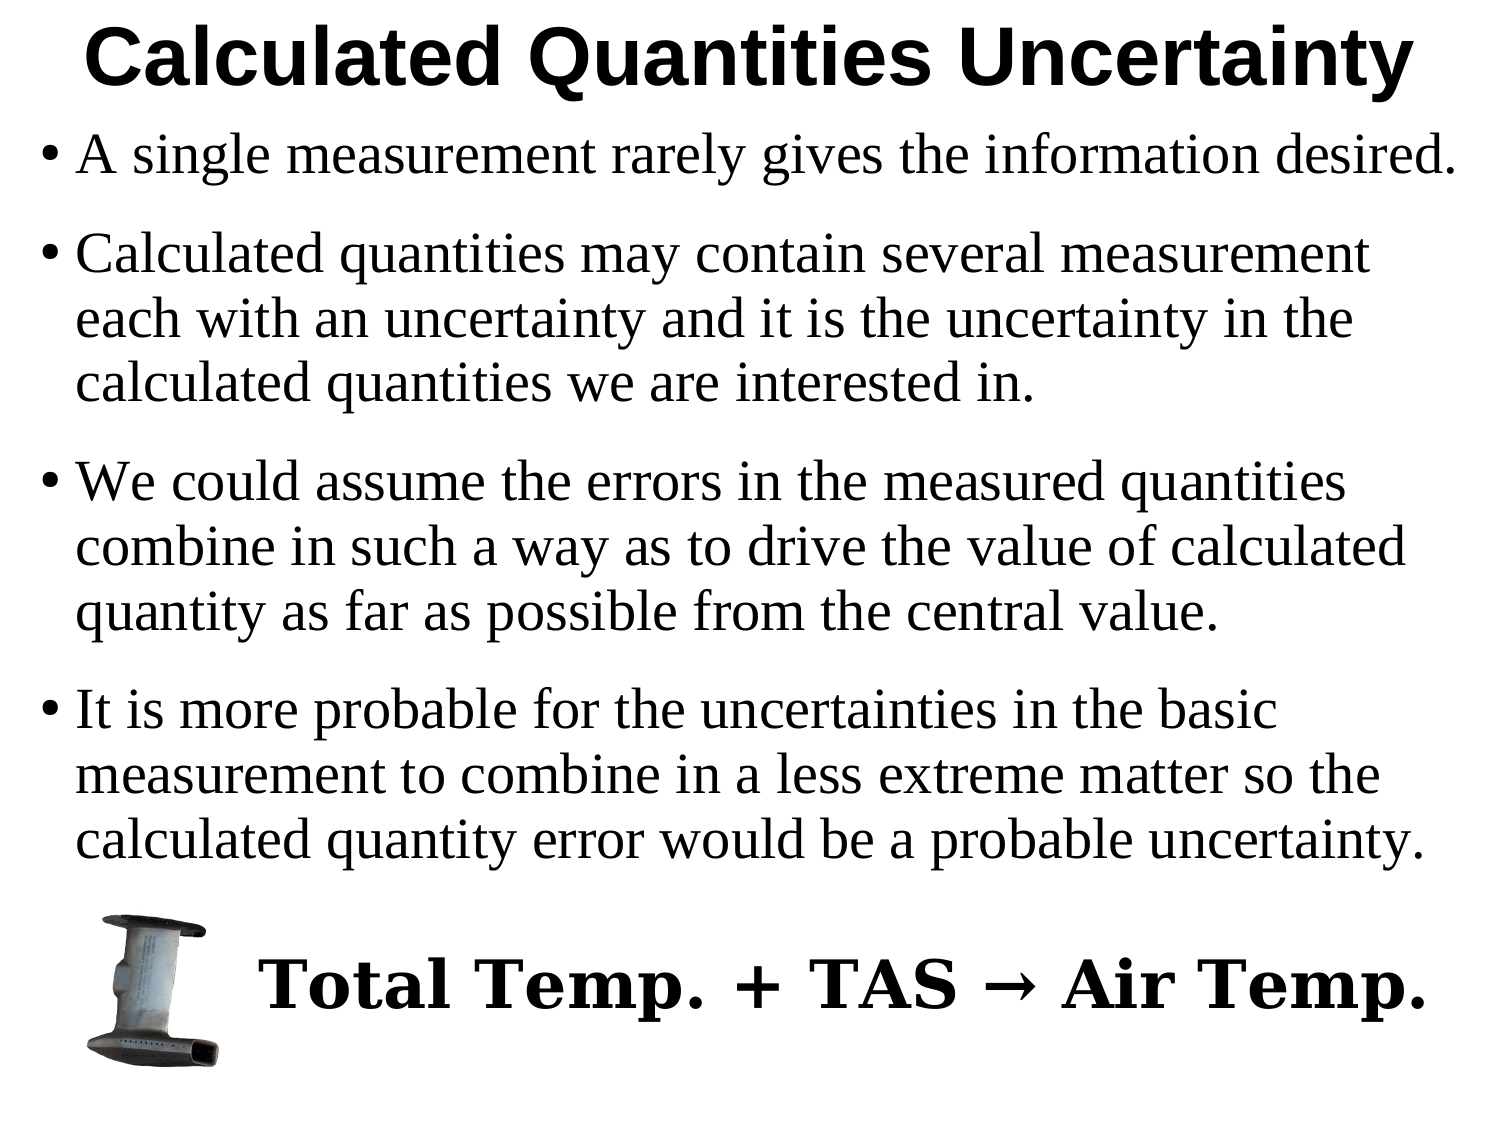

Calculated Quantities Uncertainty
A single measurement rarely gives the information desired.
Calculated quantities may contain several measurement each with an uncertainty and it is the uncertainty in the calculated quantities we are interested in.
We could assume the errors in the measured quantities combine in such a way as to drive the value of calculated quantity as far as possible from the central value.
It is more probable for the uncertainties in the basic measurement to combine in a less extreme matter so the calculated quantity error would be a probable uncertainty.
Total Temp. + TAS → Air Temp.